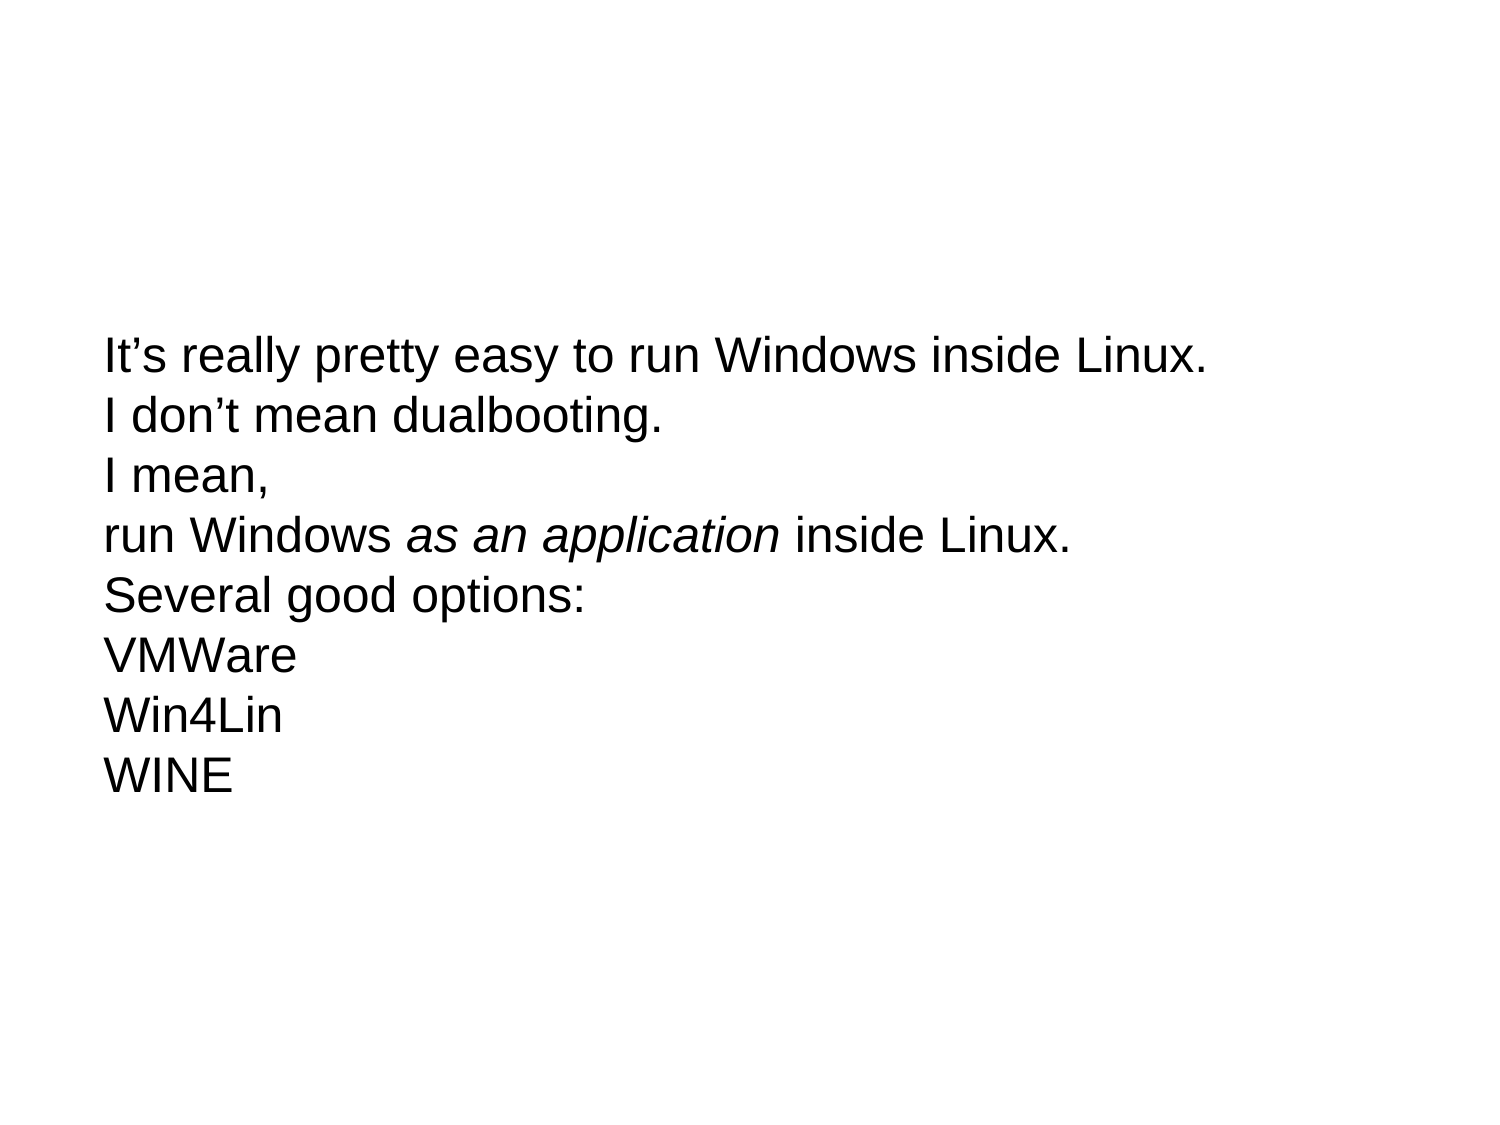

#
It’s really pretty easy to run Windows inside Linux.
I don’t mean dualbooting.
I mean,
run Windows as an application inside Linux.
Several good options:
VMWare
Win4Lin
WINE